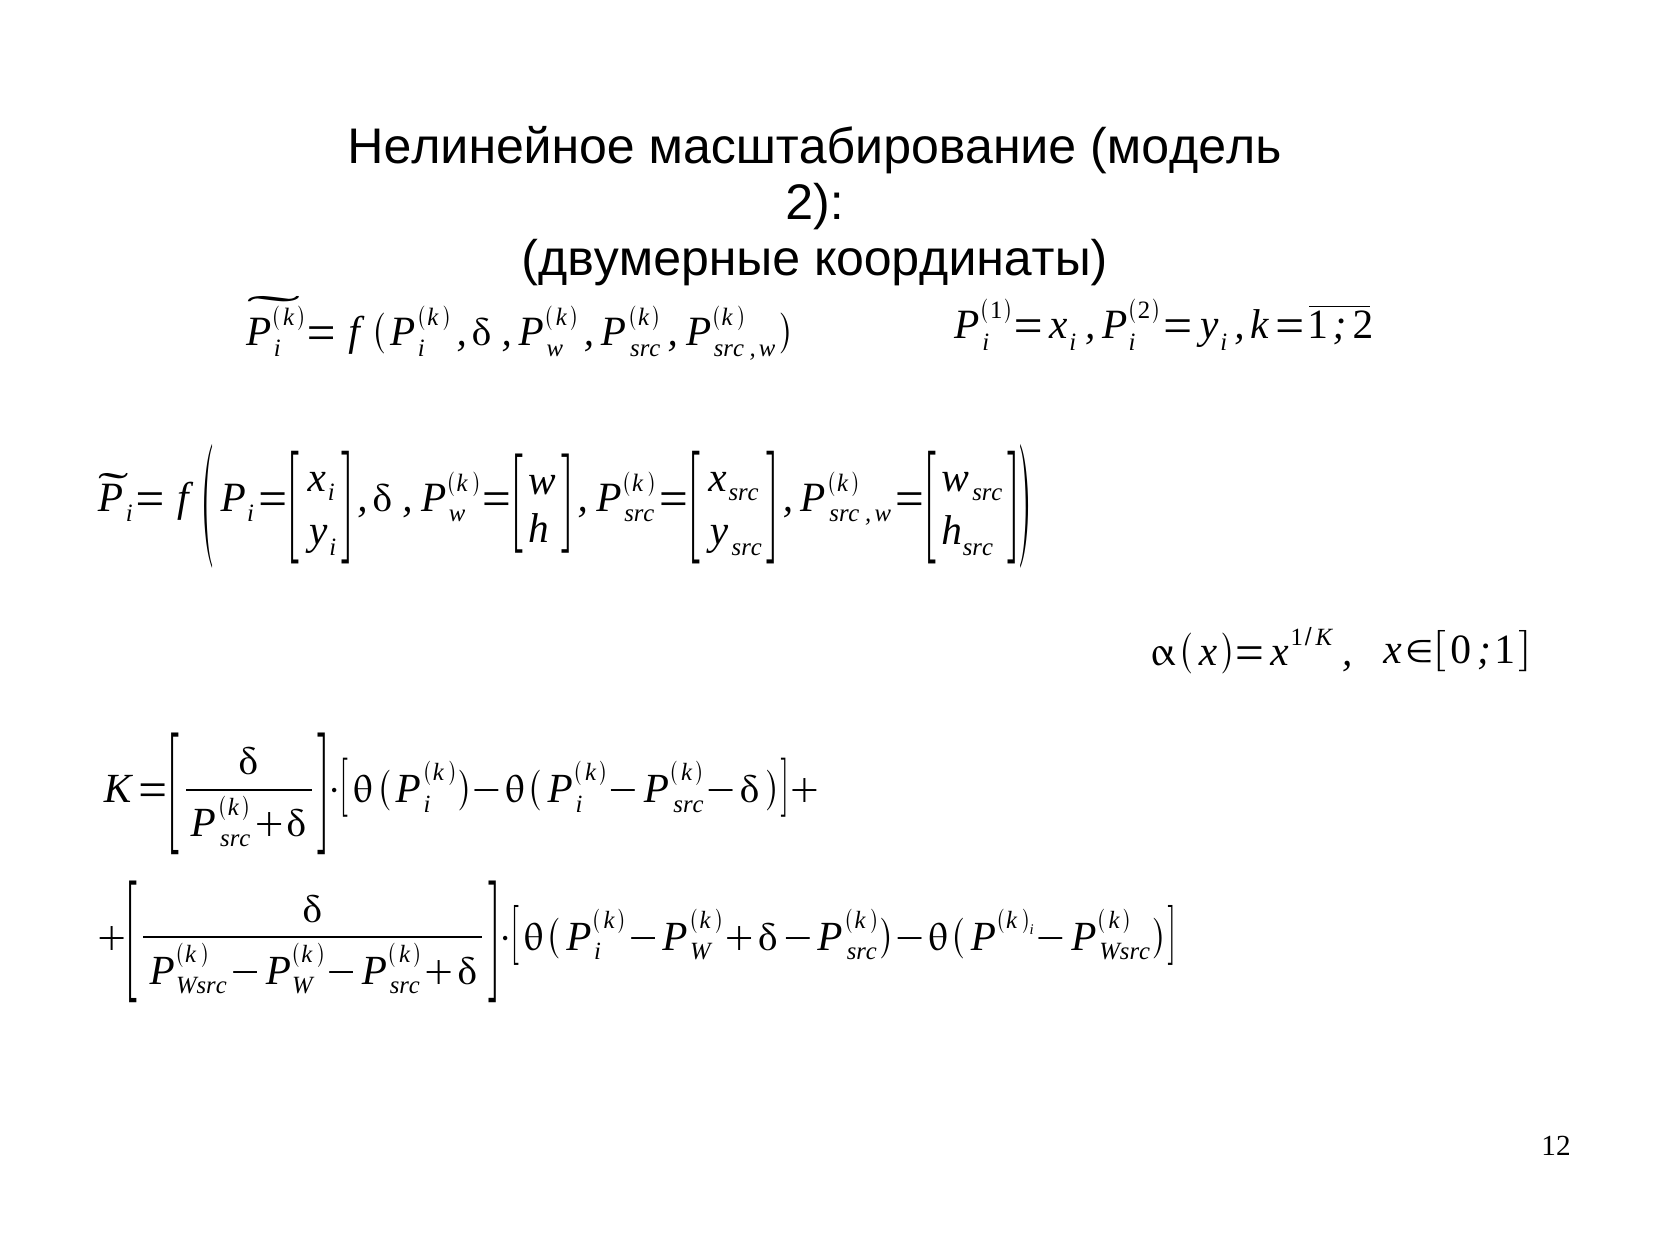

Нелинейное масштабирование (модель 2):
(двумерные координаты)
12